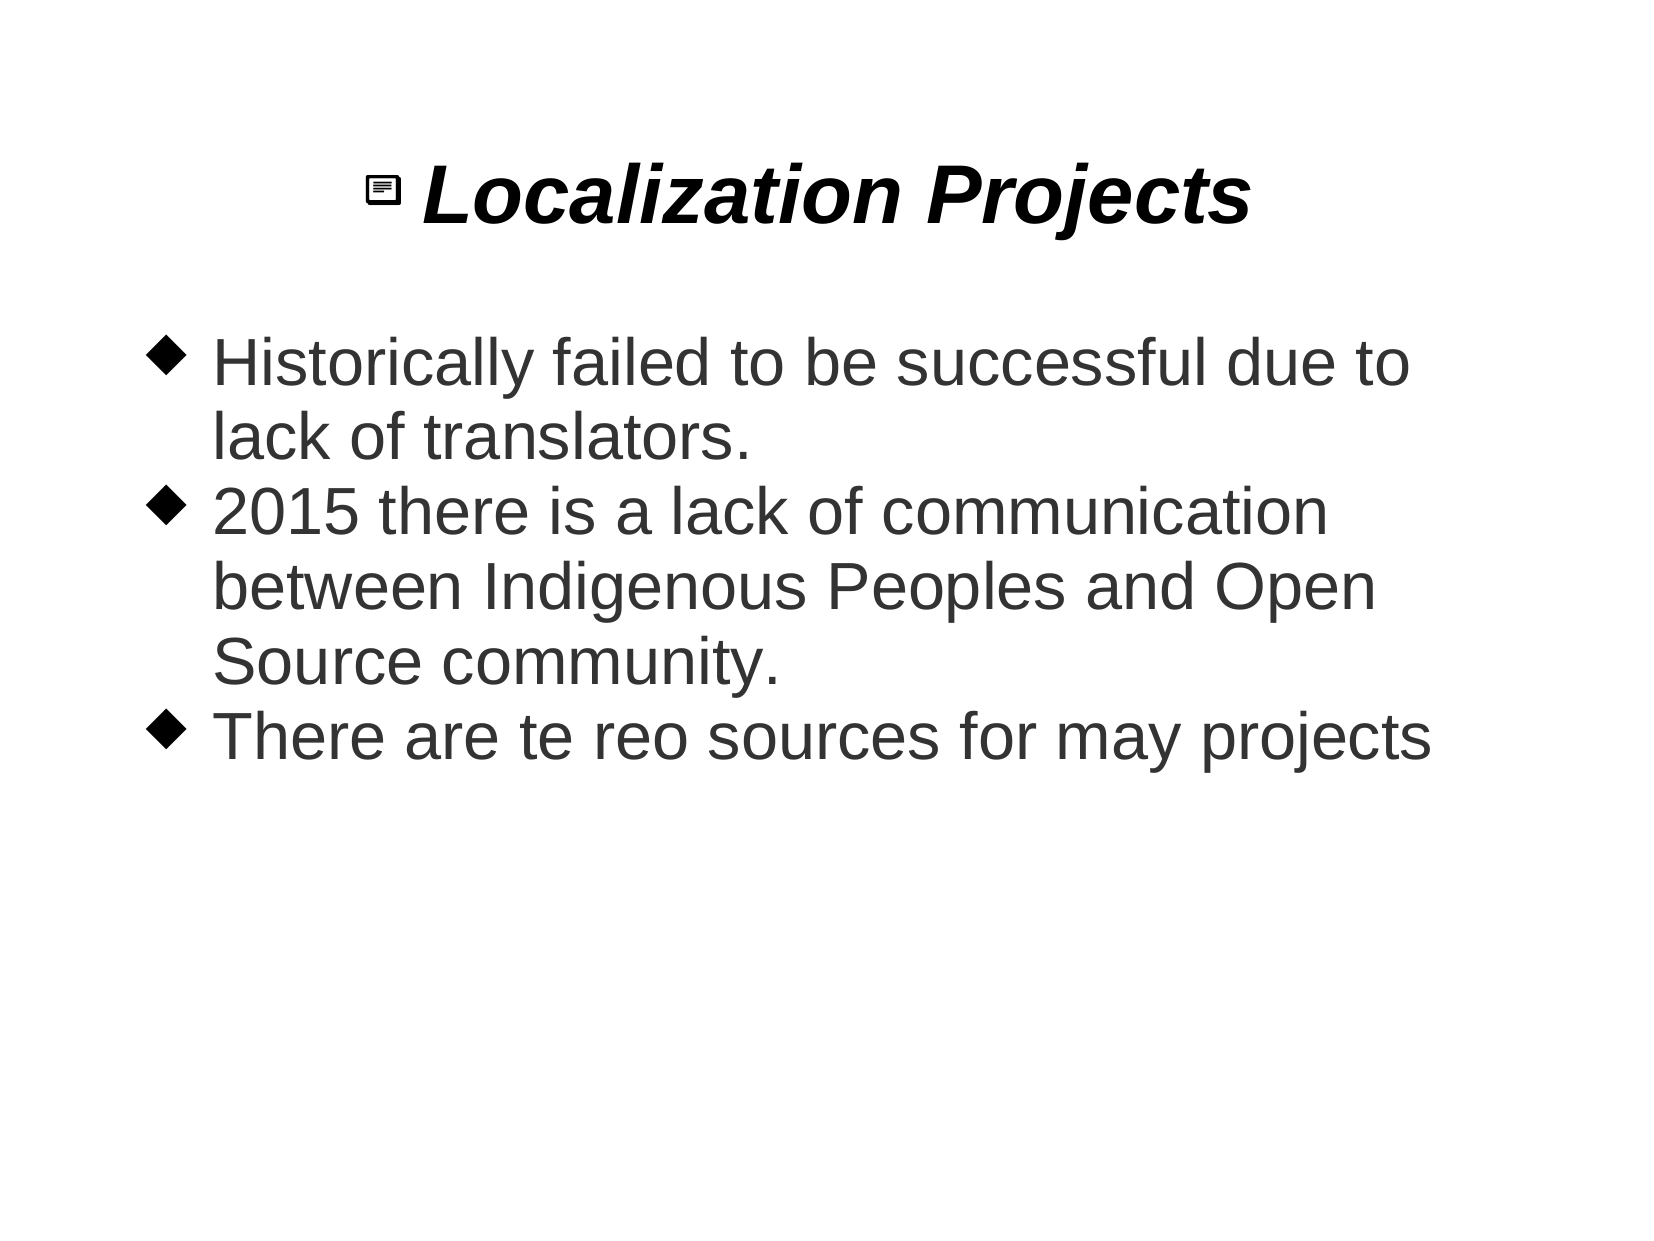

# Localization Projects
Historically failed to be successful due to lack of translators.
2015 there is a lack of communication between Indigenous Peoples and Open Source community.
There are te reo sources for may projects